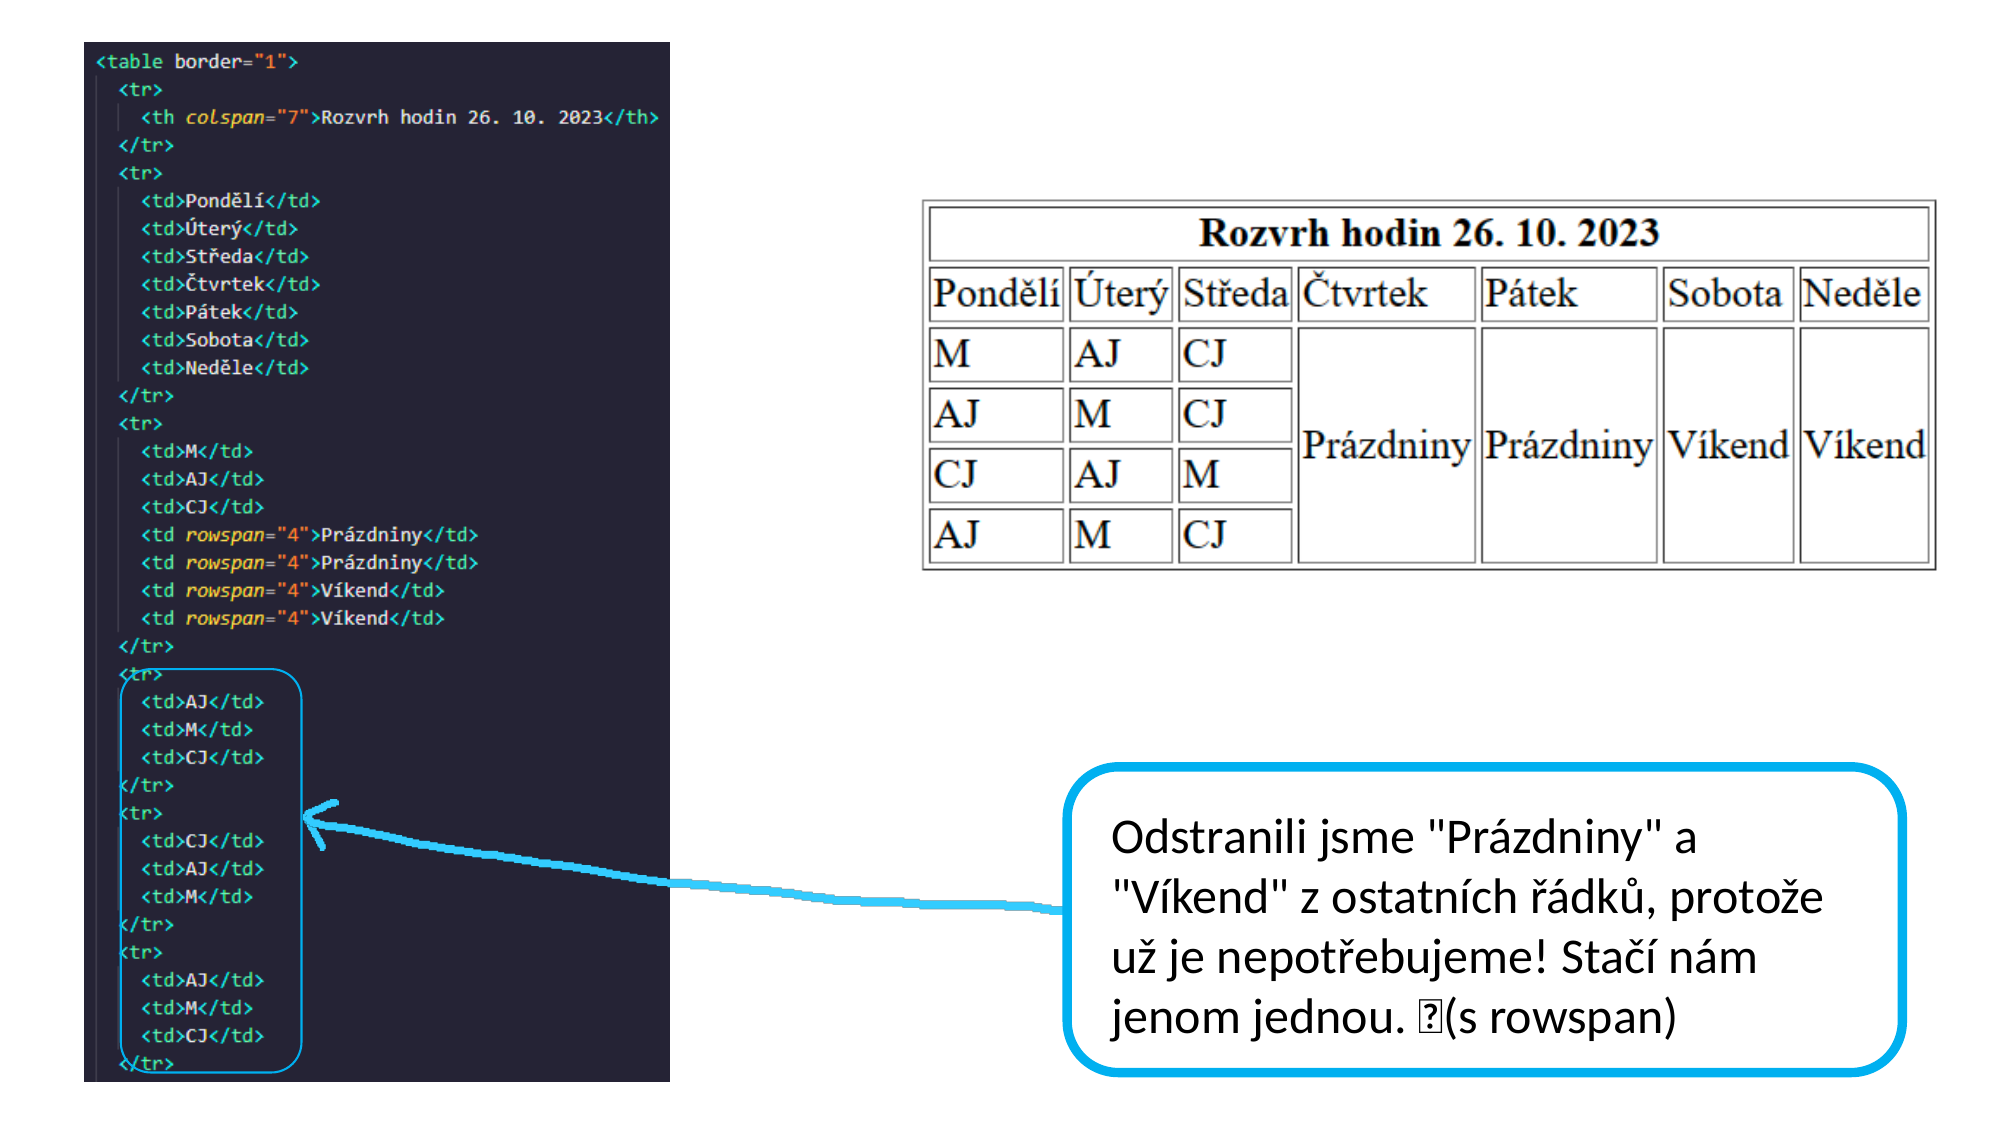

Odstranili jsme "Prázdniny" a "Víkend" z ostatních řádků, protože už je nepotřebujeme! Stačí nám jenom jednou. 🧠(s rowspan)